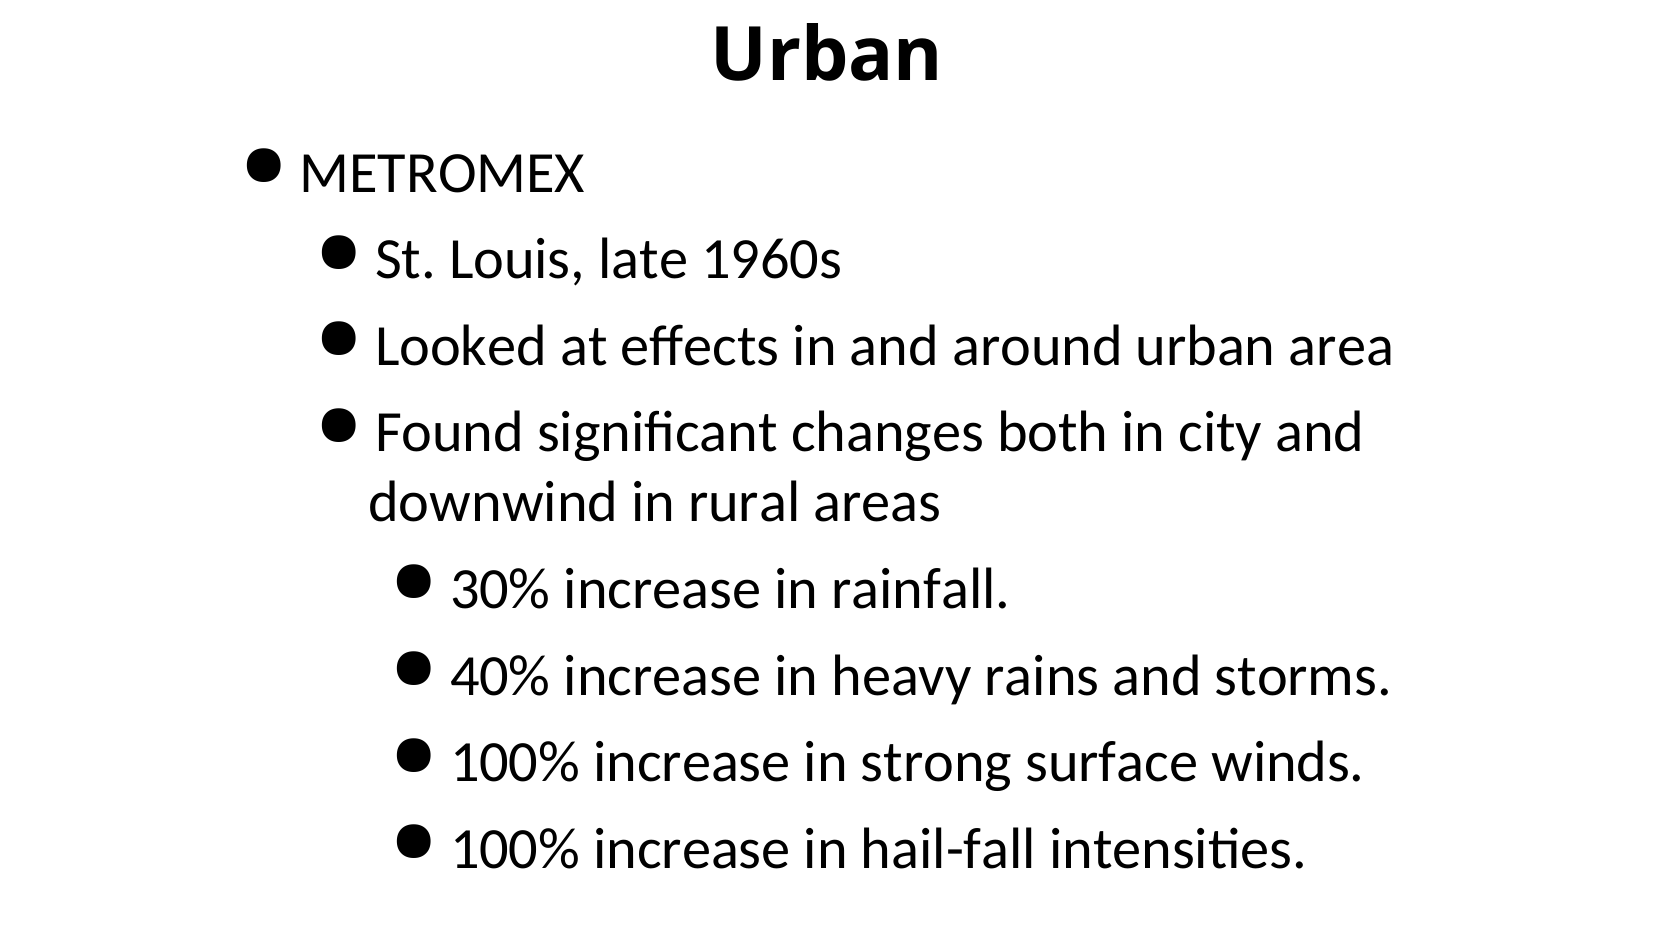

# Urban
 METROMEX
 St. Louis, late 1960s
 Looked at effects in and around urban area
 Found significant changes both in city and downwind in rural areas
 30% increase in rainfall.
 40% increase in heavy rains and storms.
 100% increase in strong surface winds.
 100% increase in hail-fall intensities.